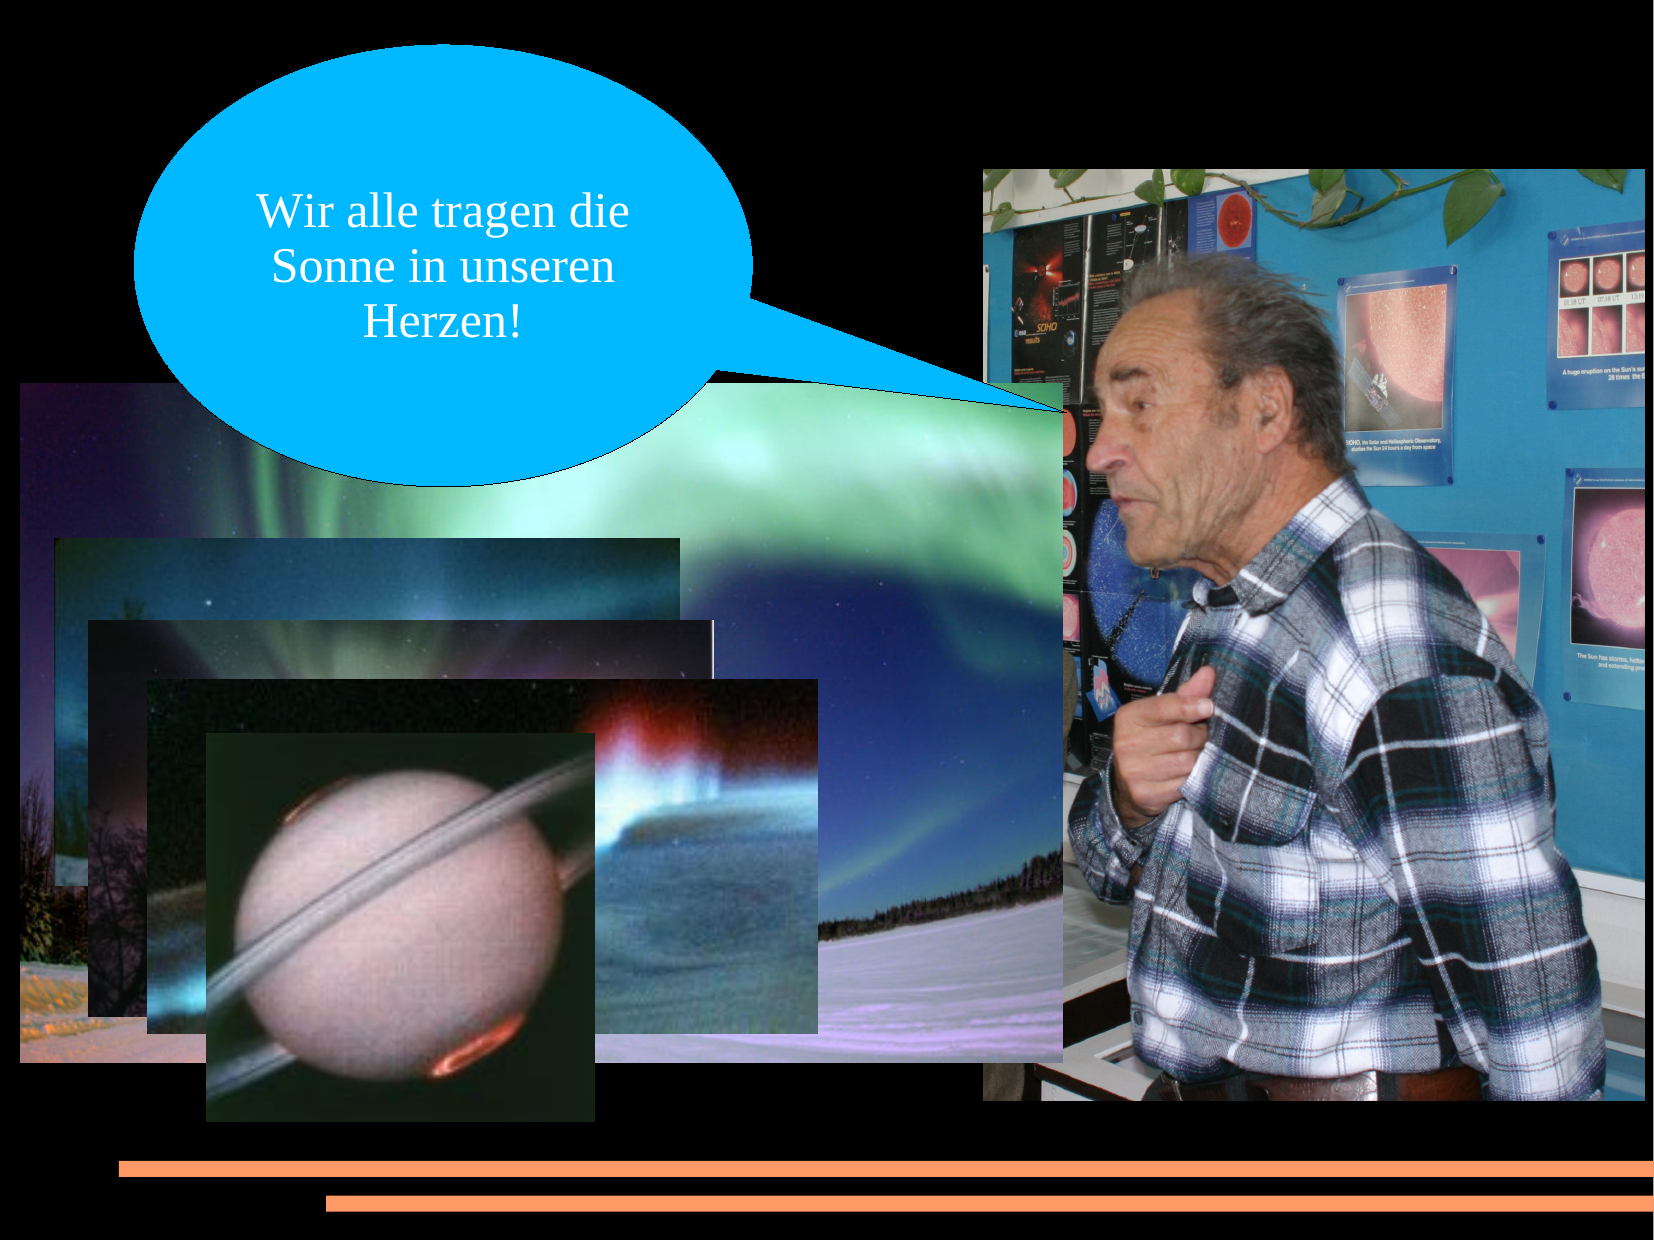

Wir alle tragen die Sonne in unseren Herzen!